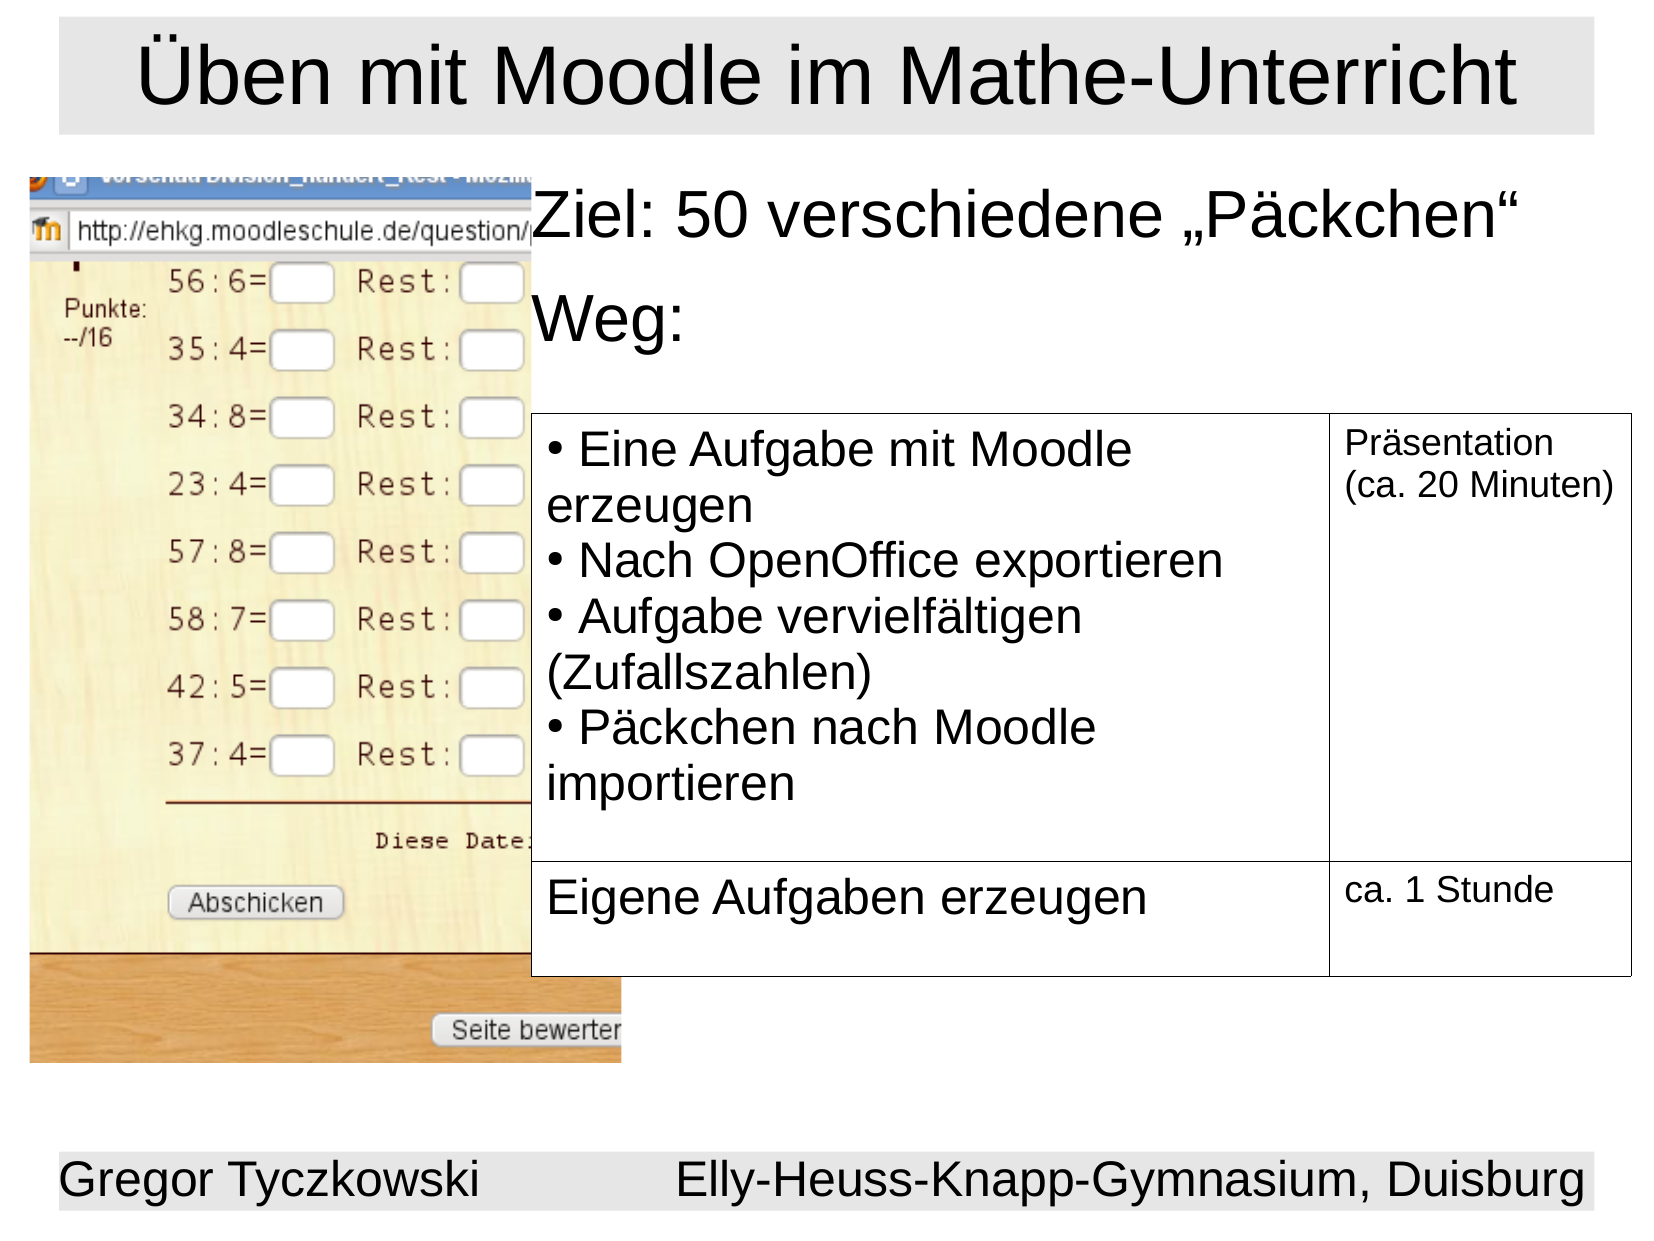

Üben mit Moodle im Mathe-Unterricht
# Ziel: 50 verschiedene „Päckchen“
Weg:
| Eine Aufgabe mit Moodle erzeugen Nach OpenOffice exportieren Aufgabe vervielfältigen (Zufallszahlen) Päckchen nach Moodle importieren | Präsentation (ca. 20 Minuten) |
| --- | --- |
| Eigene Aufgaben erzeugen | ca. 1 Stunde |
Gregor Tyczkowski Elly-Heuss-Knapp-Gymnasium, Duisburg